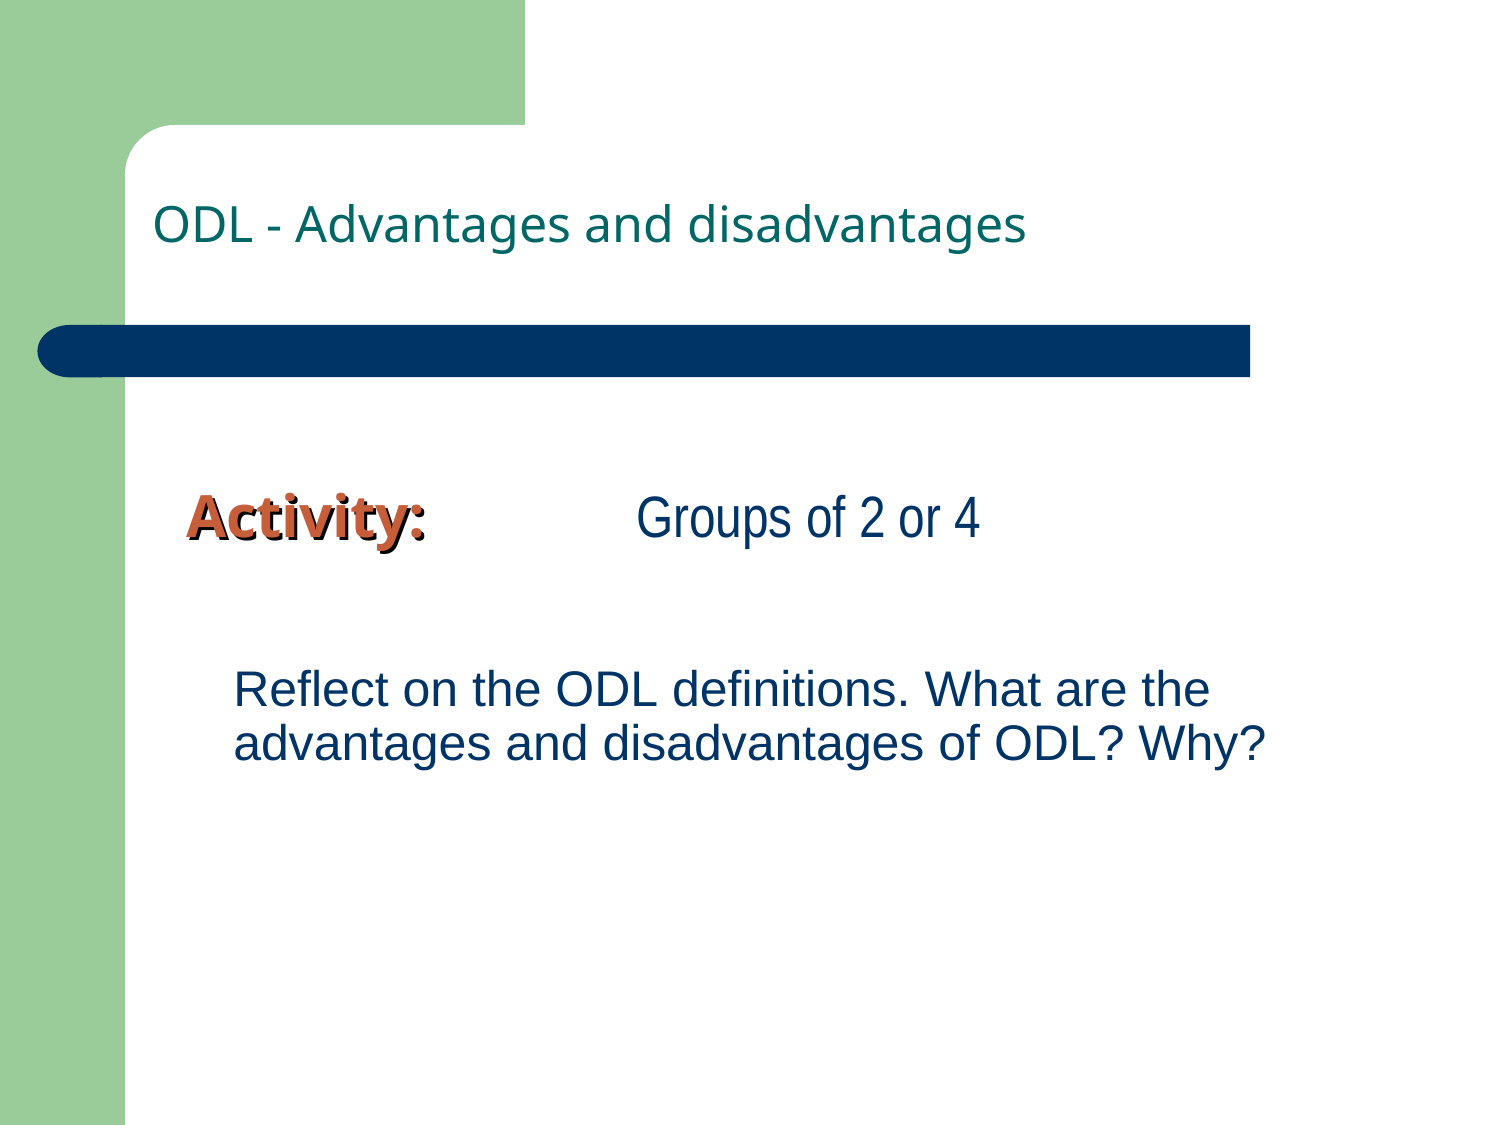

# ODL - Advantages and disadvantages
Activity:		Groups of 2 or 4
Reflect on the ODL definitions. What are the advantages and disadvantages of ODL? Why?